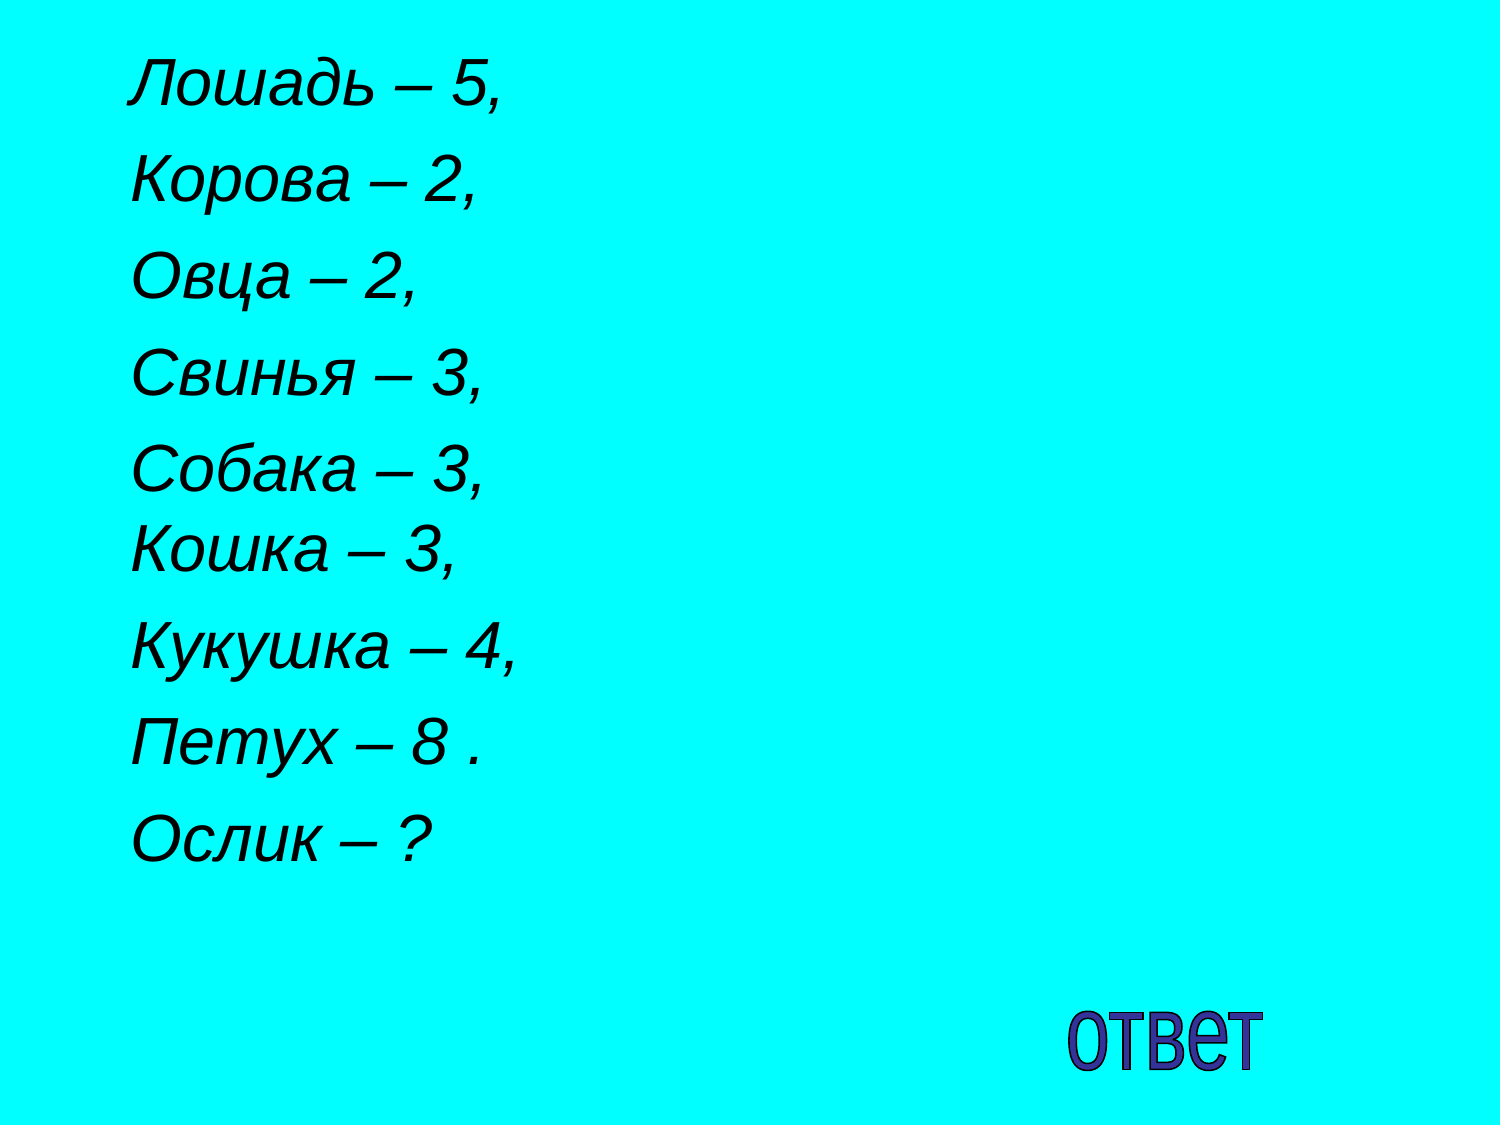

# Лошадь – 5,
 Корова – 2,
 Овца – 2,
 Свинья – 3,
 Собака – 3,
 Кошка – 3,
 Кукушка – 4,
 Петух – 8 .
 Ослик – ?
ответ